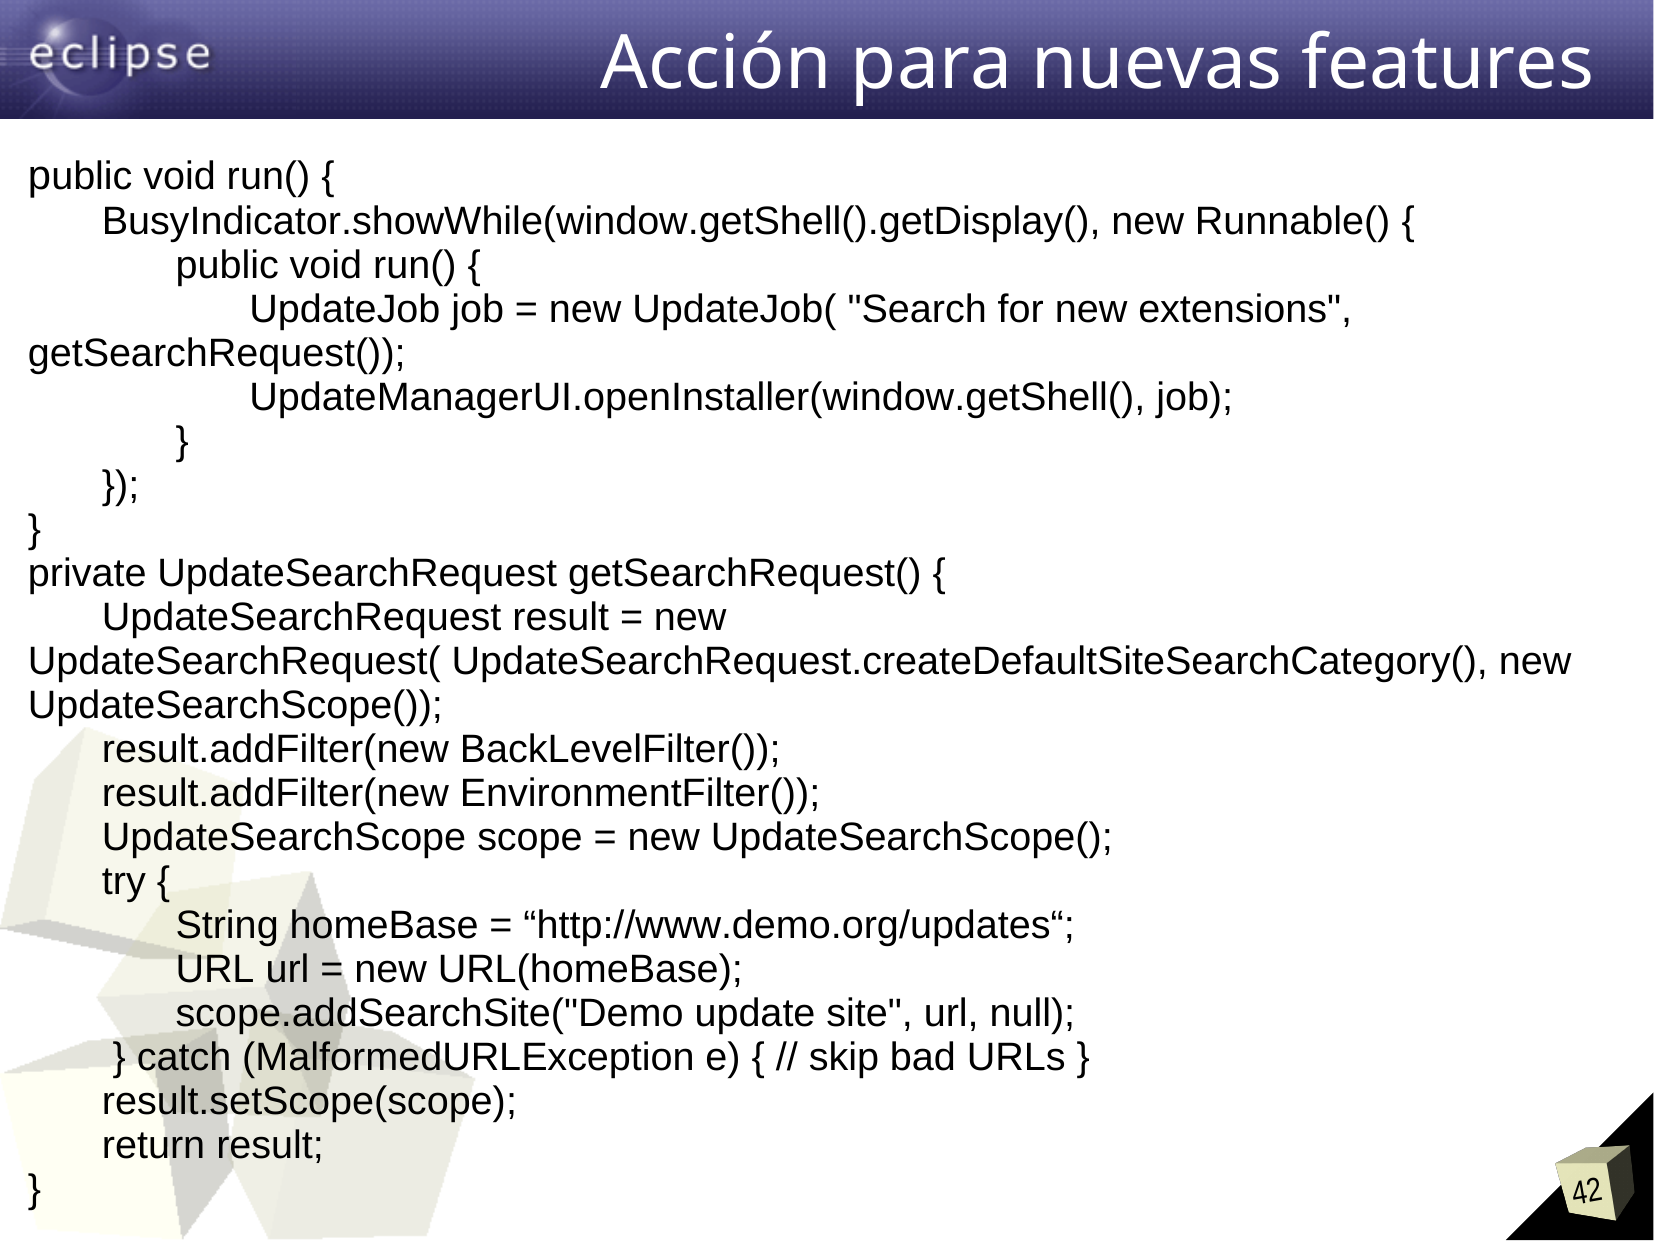

# Acción para nuevas features
public void run() {
	BusyIndicator.showWhile(window.getShell().getDisplay(), new Runnable() {
		public void run() {
			UpdateJob job = new UpdateJob( "Search for new extensions", getSearchRequest());
			UpdateManagerUI.openInstaller(window.getShell(), job);
		}
	});
}
private UpdateSearchRequest getSearchRequest() {
	UpdateSearchRequest result = new UpdateSearchRequest( UpdateSearchRequest.createDefaultSiteSearchCategory(), new UpdateSearchScope());
	result.addFilter(new BackLevelFilter());
	result.addFilter(new EnvironmentFilter());
	UpdateSearchScope scope = new UpdateSearchScope();
	try {
		String homeBase = “http://www.demo.org/updates“;
		URL url = new URL(homeBase);
		scope.addSearchSite("Demo update site", url, null);
	 } catch (MalformedURLException e) { // skip bad URLs }
	result.setScope(scope);
	return result;
}